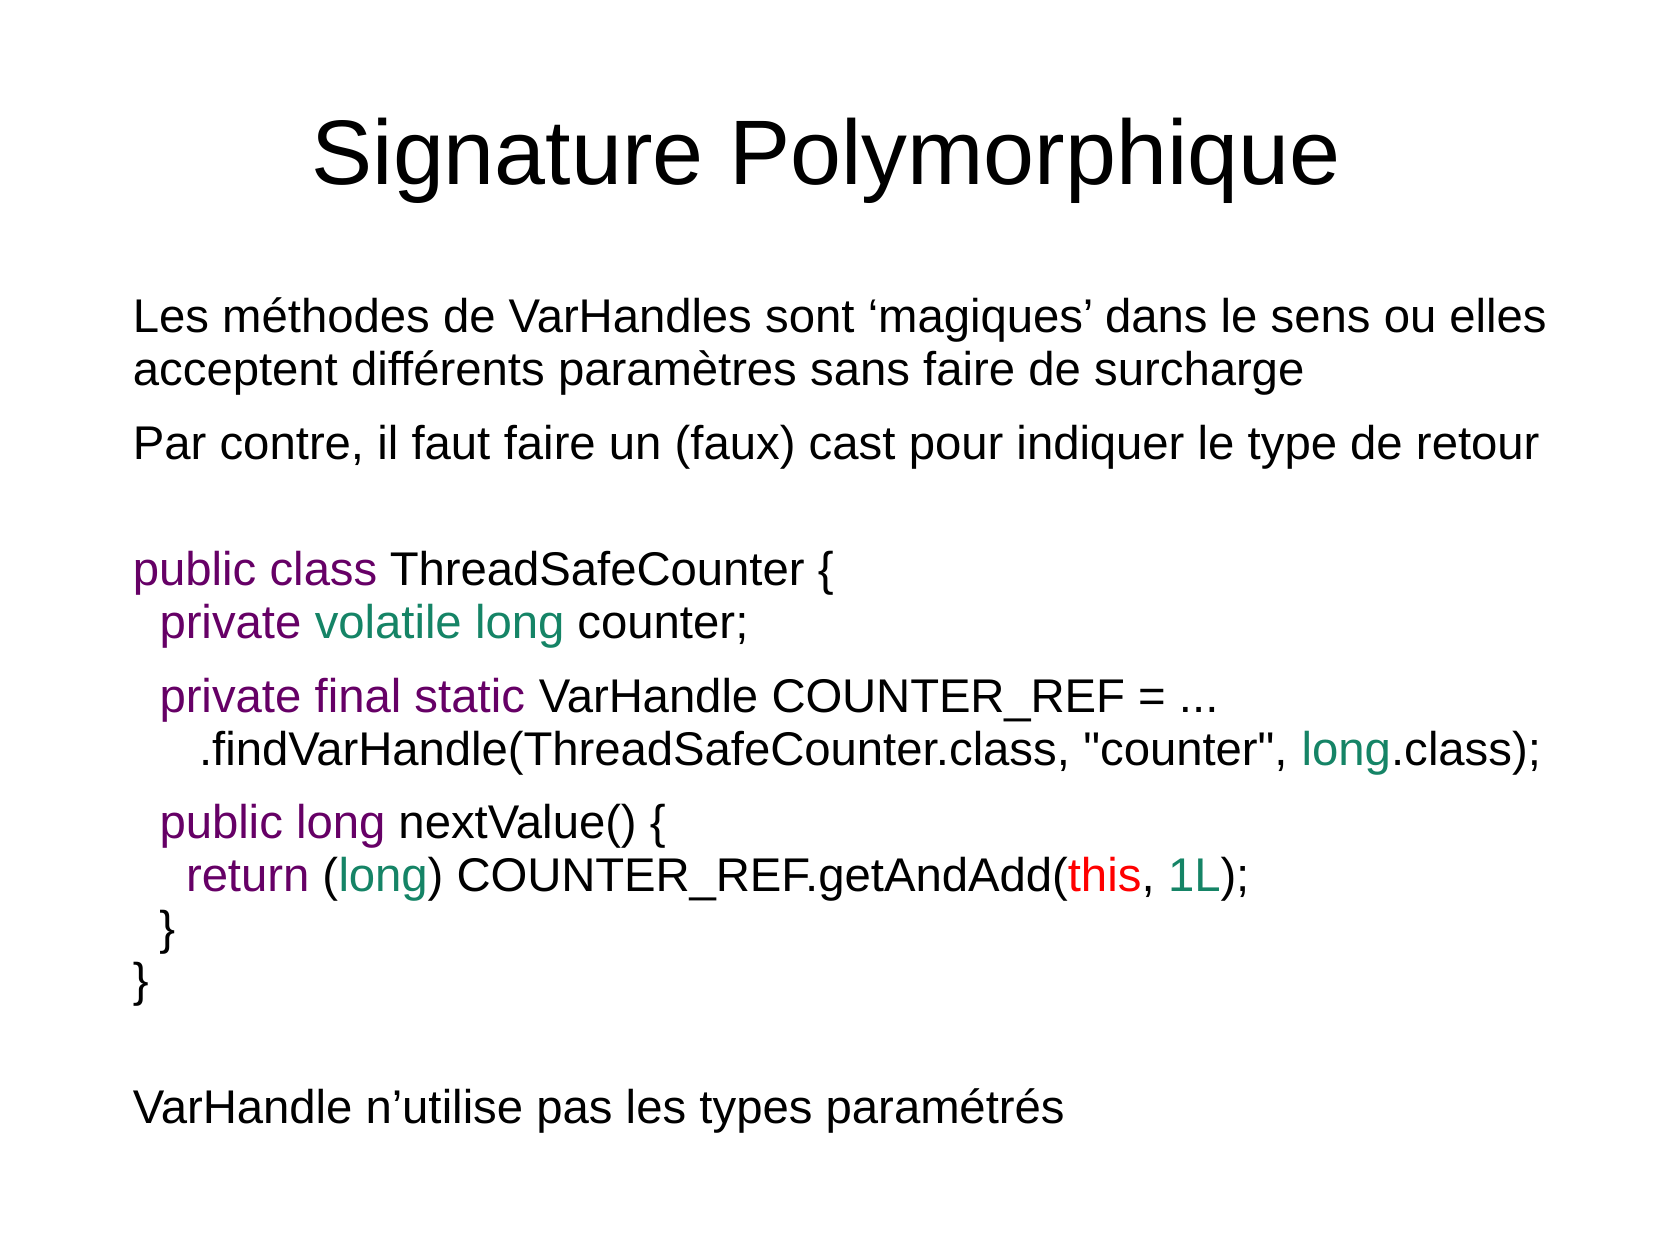

# Signature Polymorphique
Les méthodes de VarHandles sont ‘magiques’ dans le sens ou elles acceptent différents paramètres sans faire de surcharge
Par contre, il faut faire un (faux) cast pour indiquer le type de retour
public class ThreadSafeCounter {
 private volatile long counter;
 private final static VarHandle COUNTER_REF = ...
 .findVarHandle(ThreadSafeCounter.class, "counter", long.class);
 public long nextValue() {
 return (long) COUNTER_REF.getAndAdd(this, 1L);
 }
}
VarHandle n’utilise pas les types paramétrés